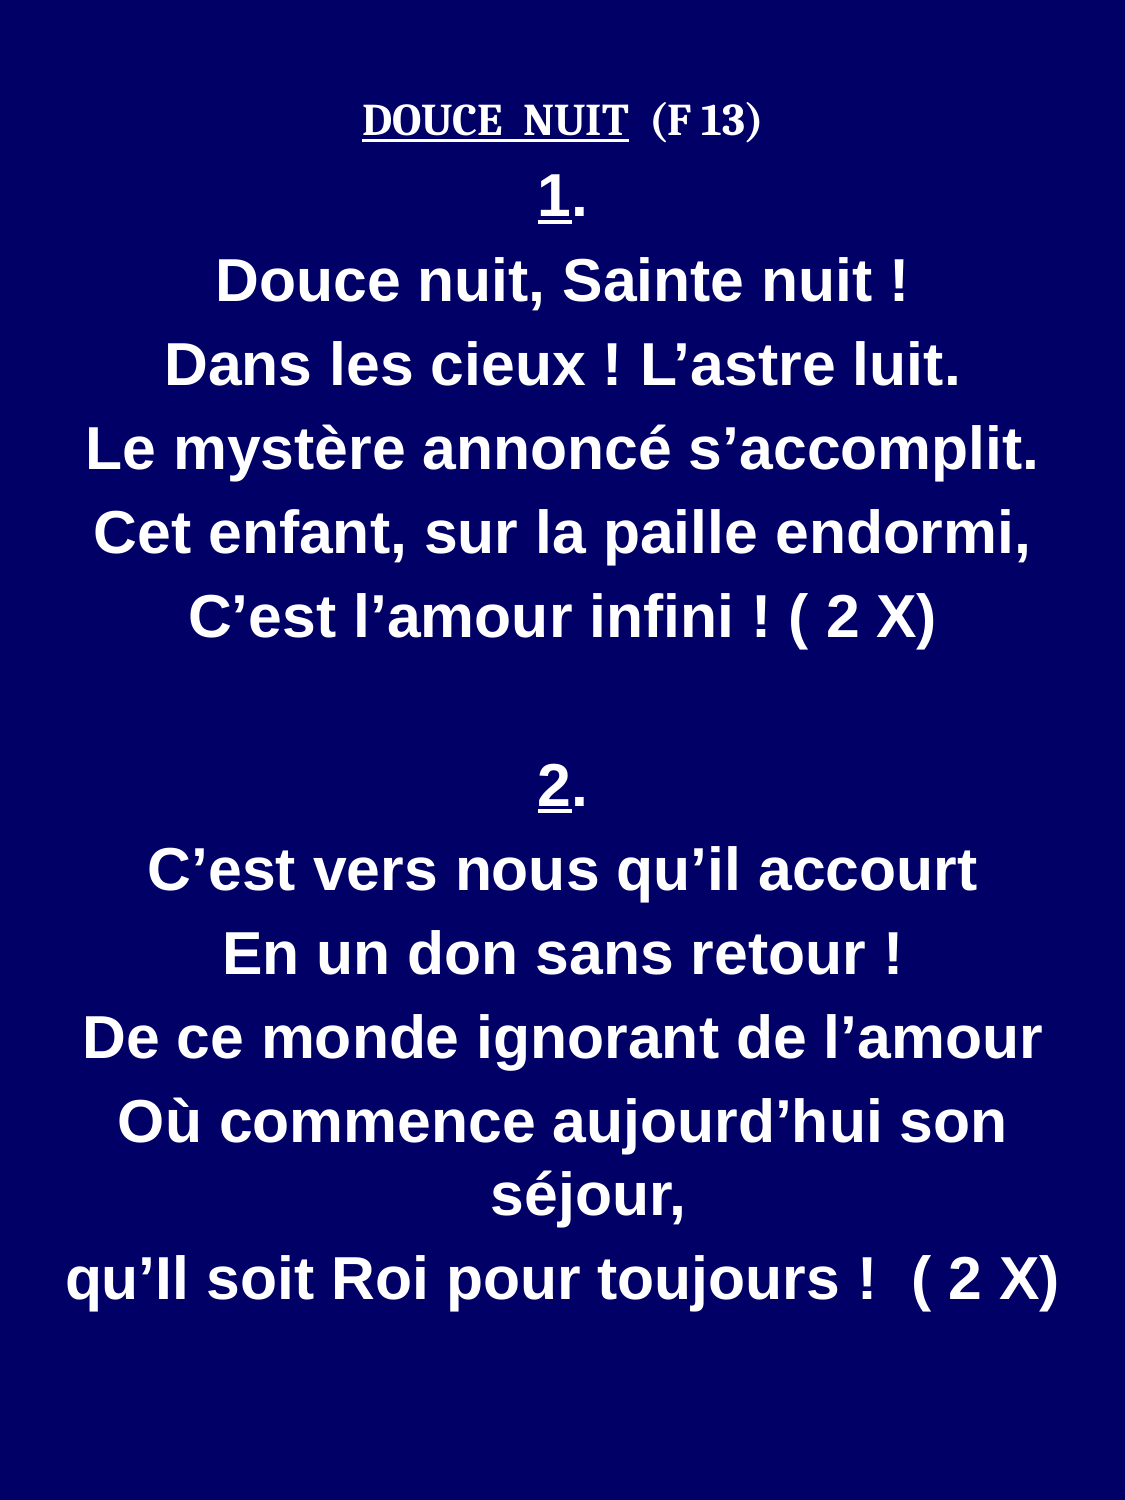

# DOUCE NUIT (F 13)
1.
Douce nuit, Sainte nuit !
Dans les cieux ! L’astre luit.
Le mystère annoncé s’accomplit.
Cet enfant, sur la paille endormi,
C’est l’amour infini ! ( 2 X)
2.
C’est vers nous qu’il accourt
En un don sans retour !
De ce monde ignorant de l’amour
Où commence aujourd’hui son séjour,
qu’Il soit Roi pour toujours ! ( 2 X)